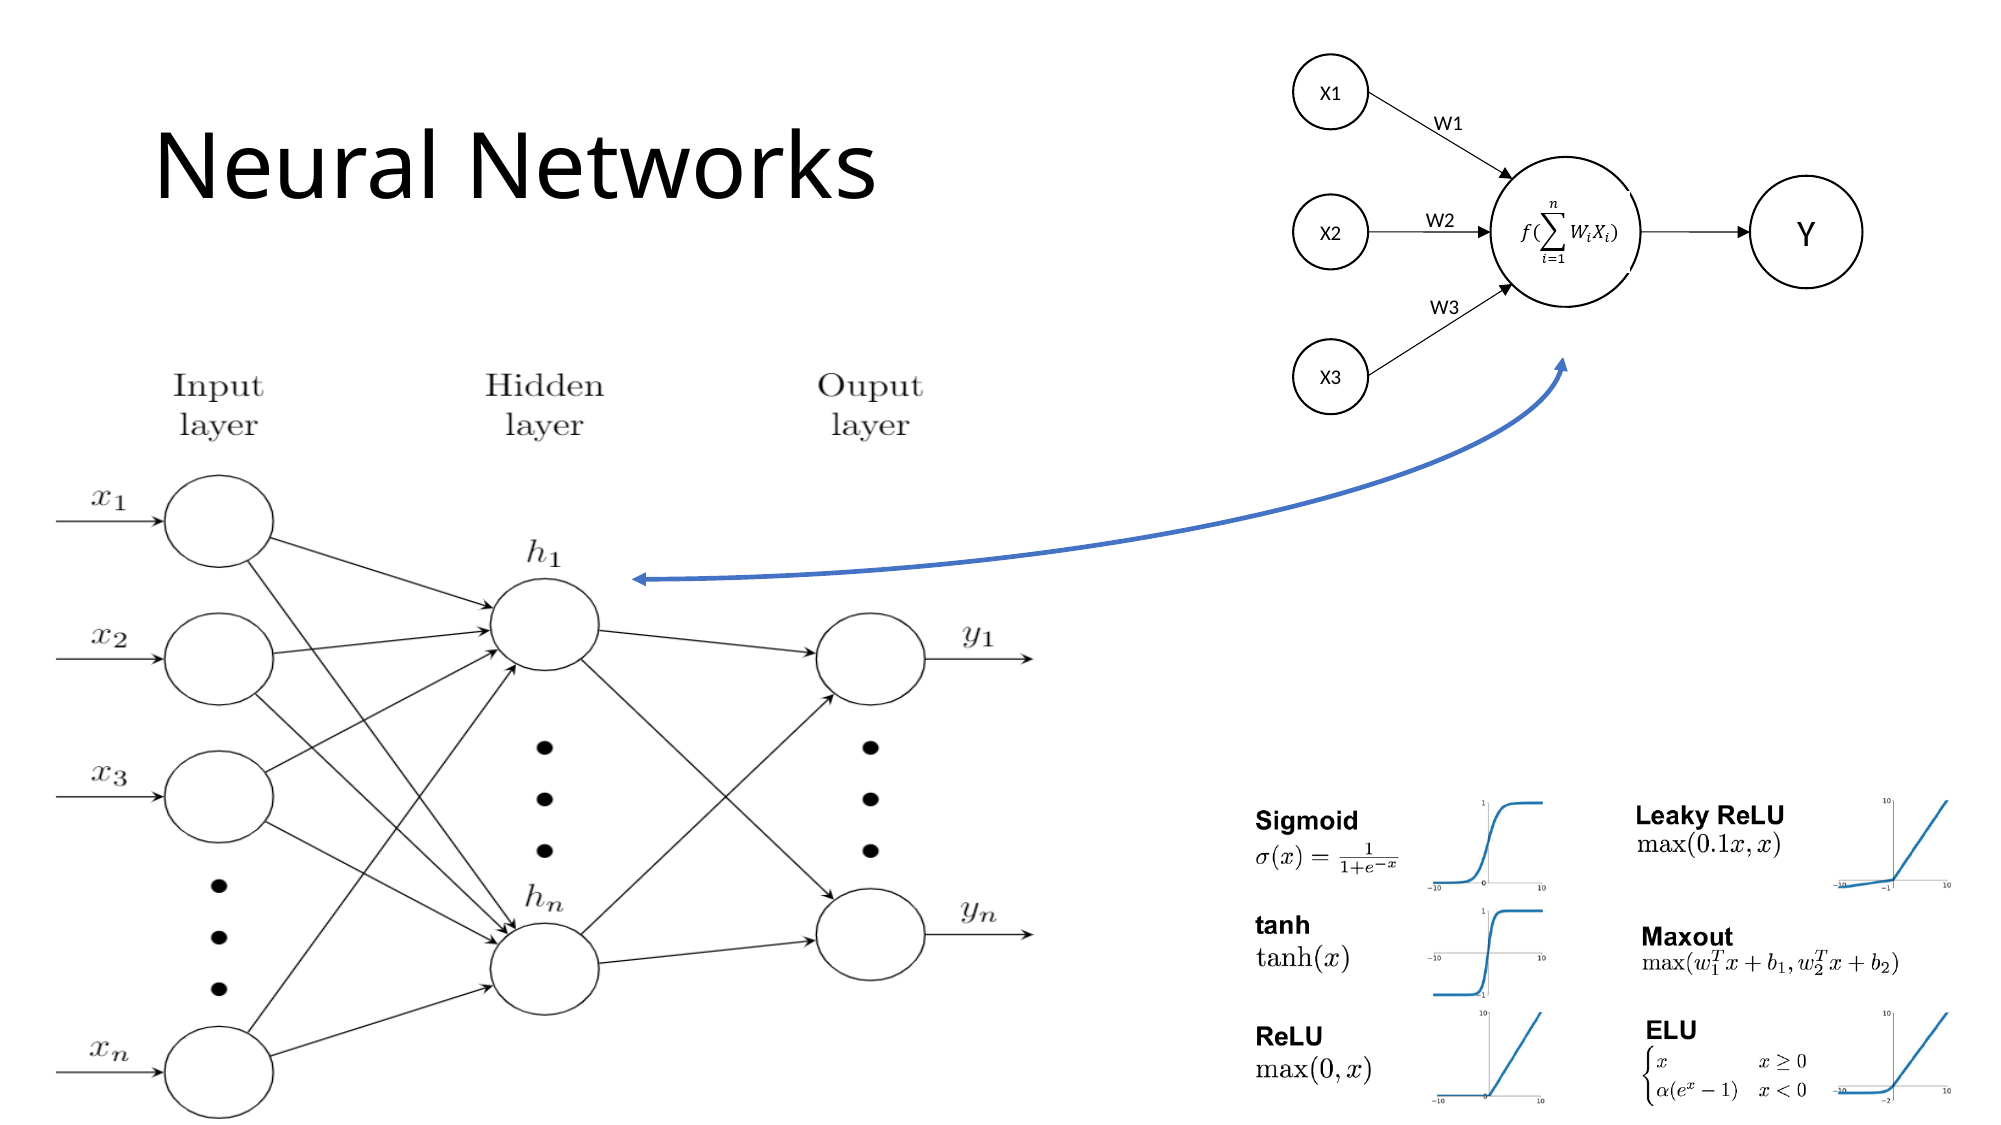

X1
# Neural Networks
W1
Y
X2
W2
W3
X3